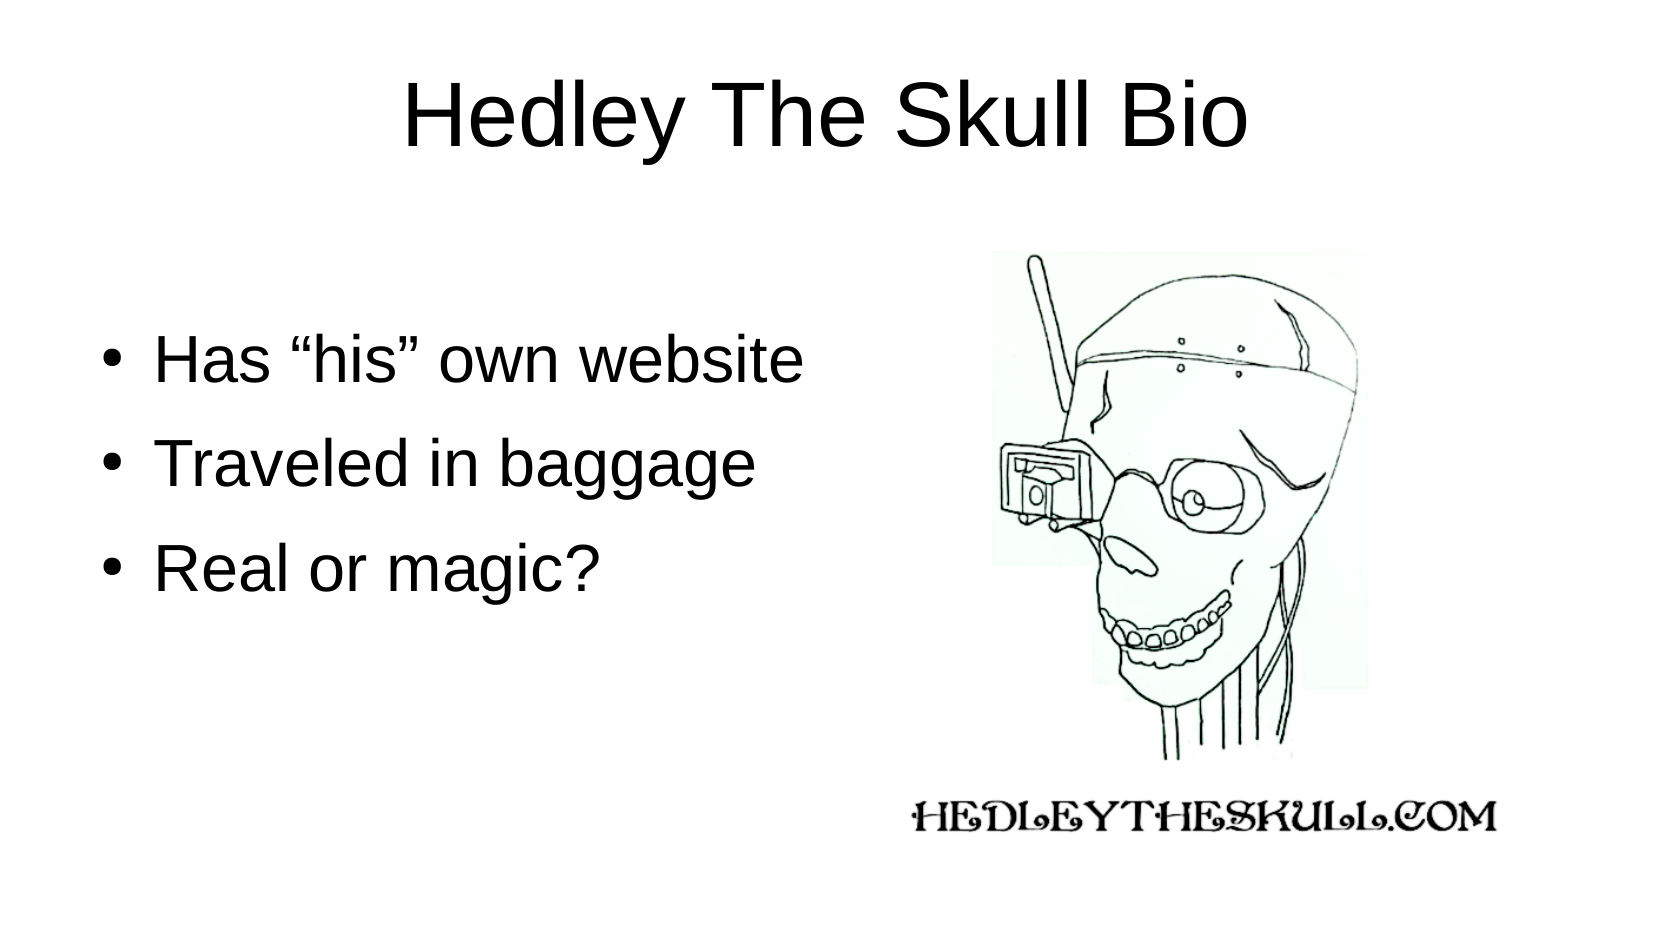

# Hedley The Skull Bio
Has “his” own website
Traveled in baggage
Real or magic?